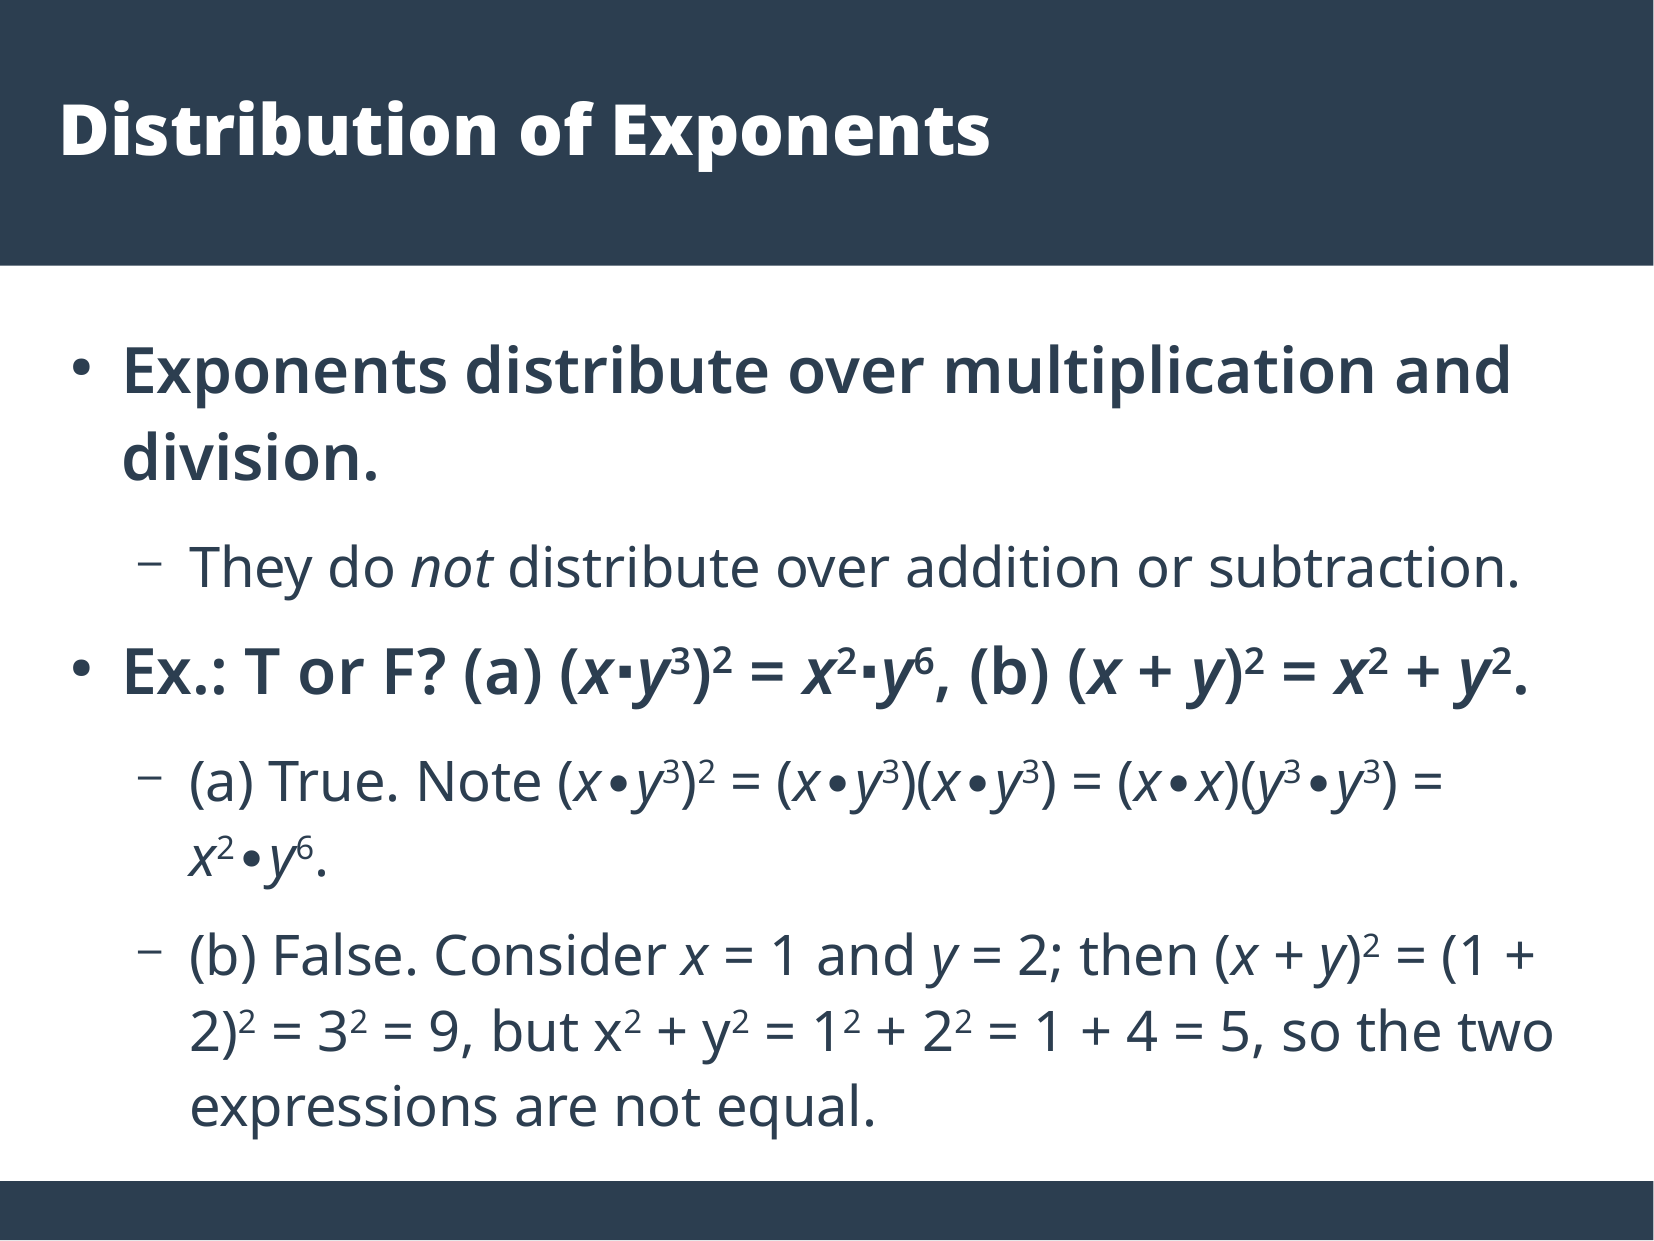

# Distribution of Exponents
Exponents distribute over multiplication and division.
They do not distribute over addition or subtraction.
Ex.: T or F? (a) (x∙y3)2 = x2∙y6, (b) (x + y)2 = x2 + y2.
(a) True. Note (x∙y3)2 = (x∙y3)(x∙y3) = (x∙x)(y3∙y3) = x2∙y6.
(b) False. Consider x = 1 and y = 2; then (x + y)2 = (1 + 2)2 = 32 = 9, but x2 + y2 = 12 + 22 = 1 + 4 = 5, so the two expressions are not equal.